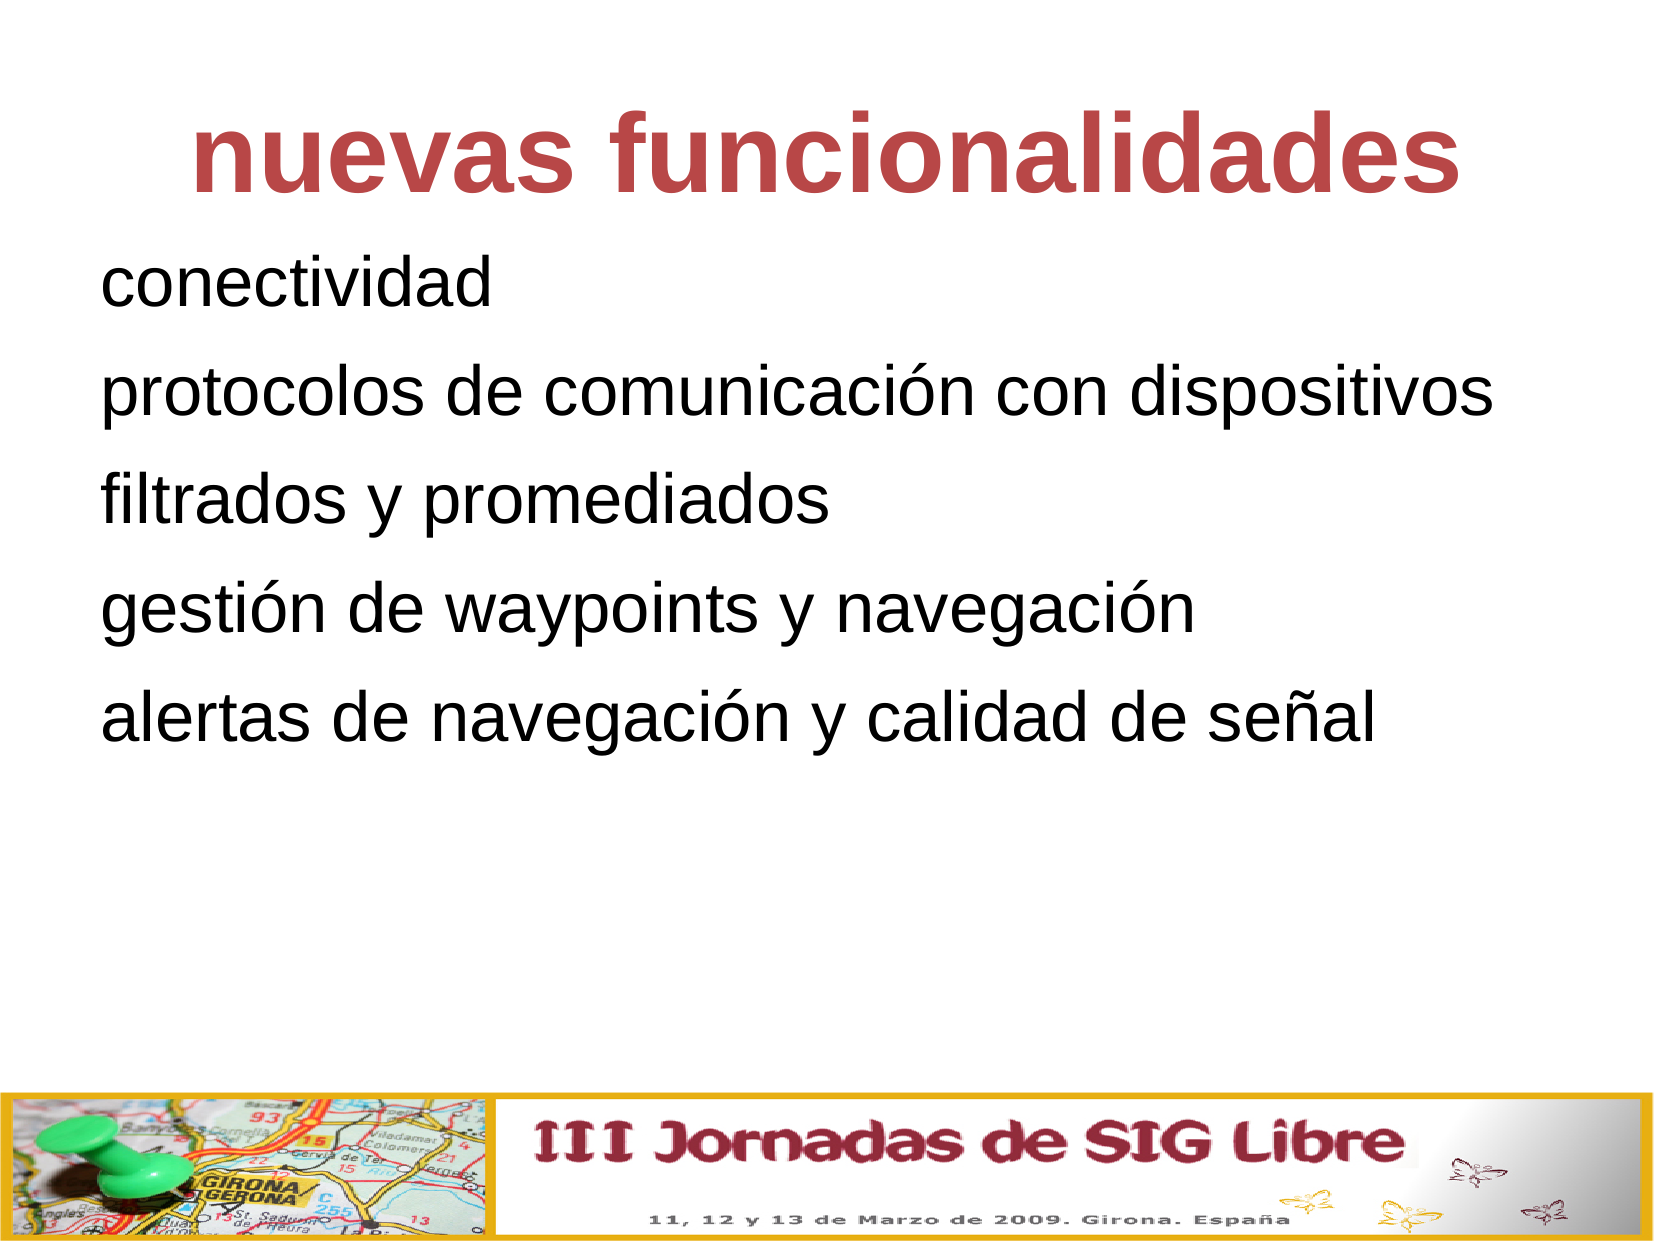

# nuevas funcionalidades
conectividad
protocolos de comunicación con dispositivos
filtrados y promediados
gestión de waypoints y navegación
alertas de navegación y calidad de señal